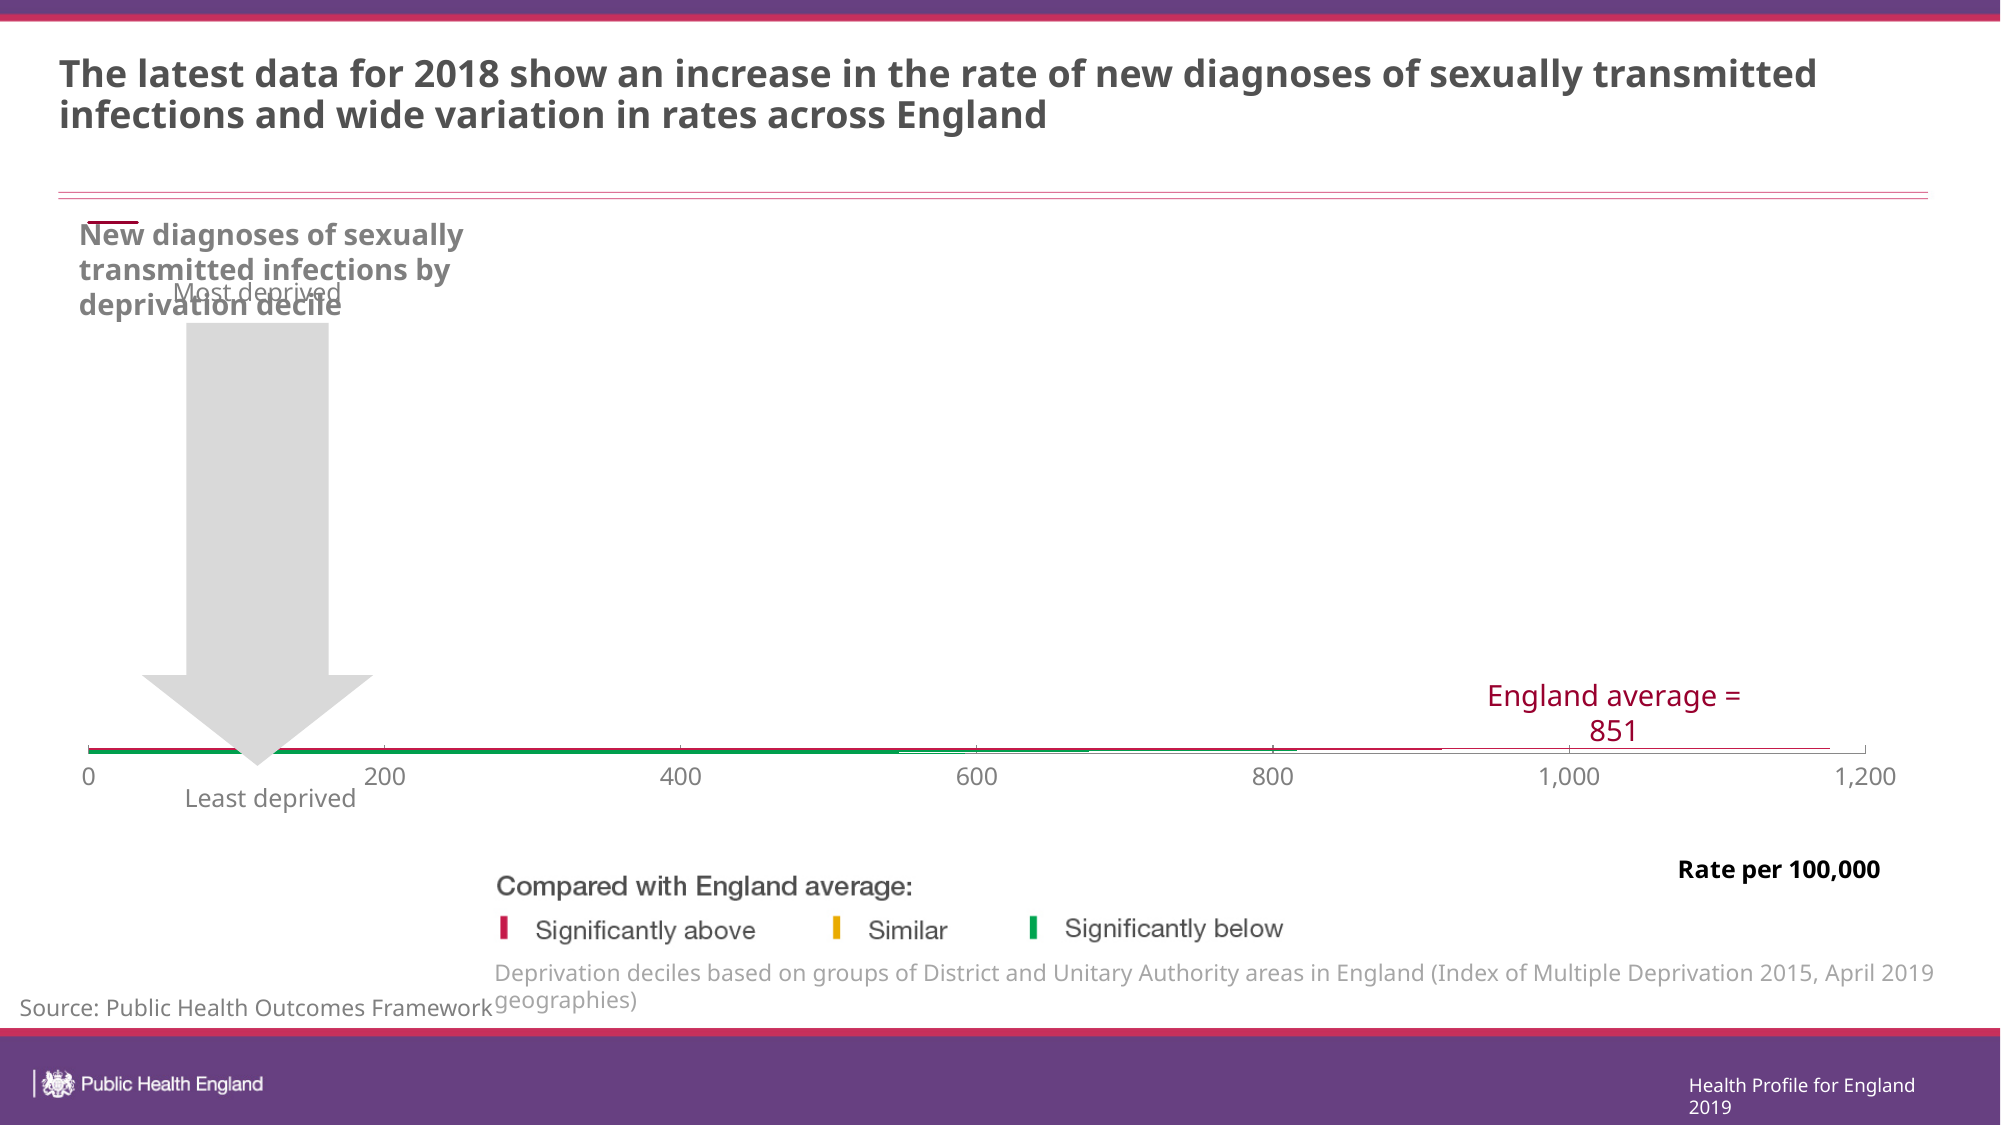

# The latest data for 2018 show an increase in the rate of new diagnoses of sexually transmitted infections and wide variation in rates across England
### Chart
| Category | Diagnoses | England Average |
|---|---|---|
| Least deprived decile (IMD2015) | 563.99365234375 | 0.0 |
| Second least deprived decile (IMD2015) | 591.661926269531 | 33.0 |
| Third less deprived decile (IMD2015) | 547.339233398438 | None |
| Fourth less deprived decile (IMD2015) | 665.265869140625 | None |
| Fifth less deprived decile (IMD2015) | 675.57763671875 | None |
| Fifth more deprived decile (IMD2015) | 731.399047851563 | None |
| Fourth more deprived decile (IMD2015) | 816.210388183594 | None |
| Third more deprived decile (IMD2015) | 913.961975097656 | None |
| Second most deprived decile (IMD2015) | 1176.32897949219 | None |
| Most deprived decile (IMD2015) | 1156.89050292969 | None |New diagnoses of sexually transmitted infections by deprivation decile
Most deprived
England average = 851
Least deprived
Deprivation deciles based on groups of District and Unitary Authority areas in England (Index of Multiple Deprivation 2015, April 2019 geographies)
Source: Public Health Outcomes Framework
Health Profile for England 2019